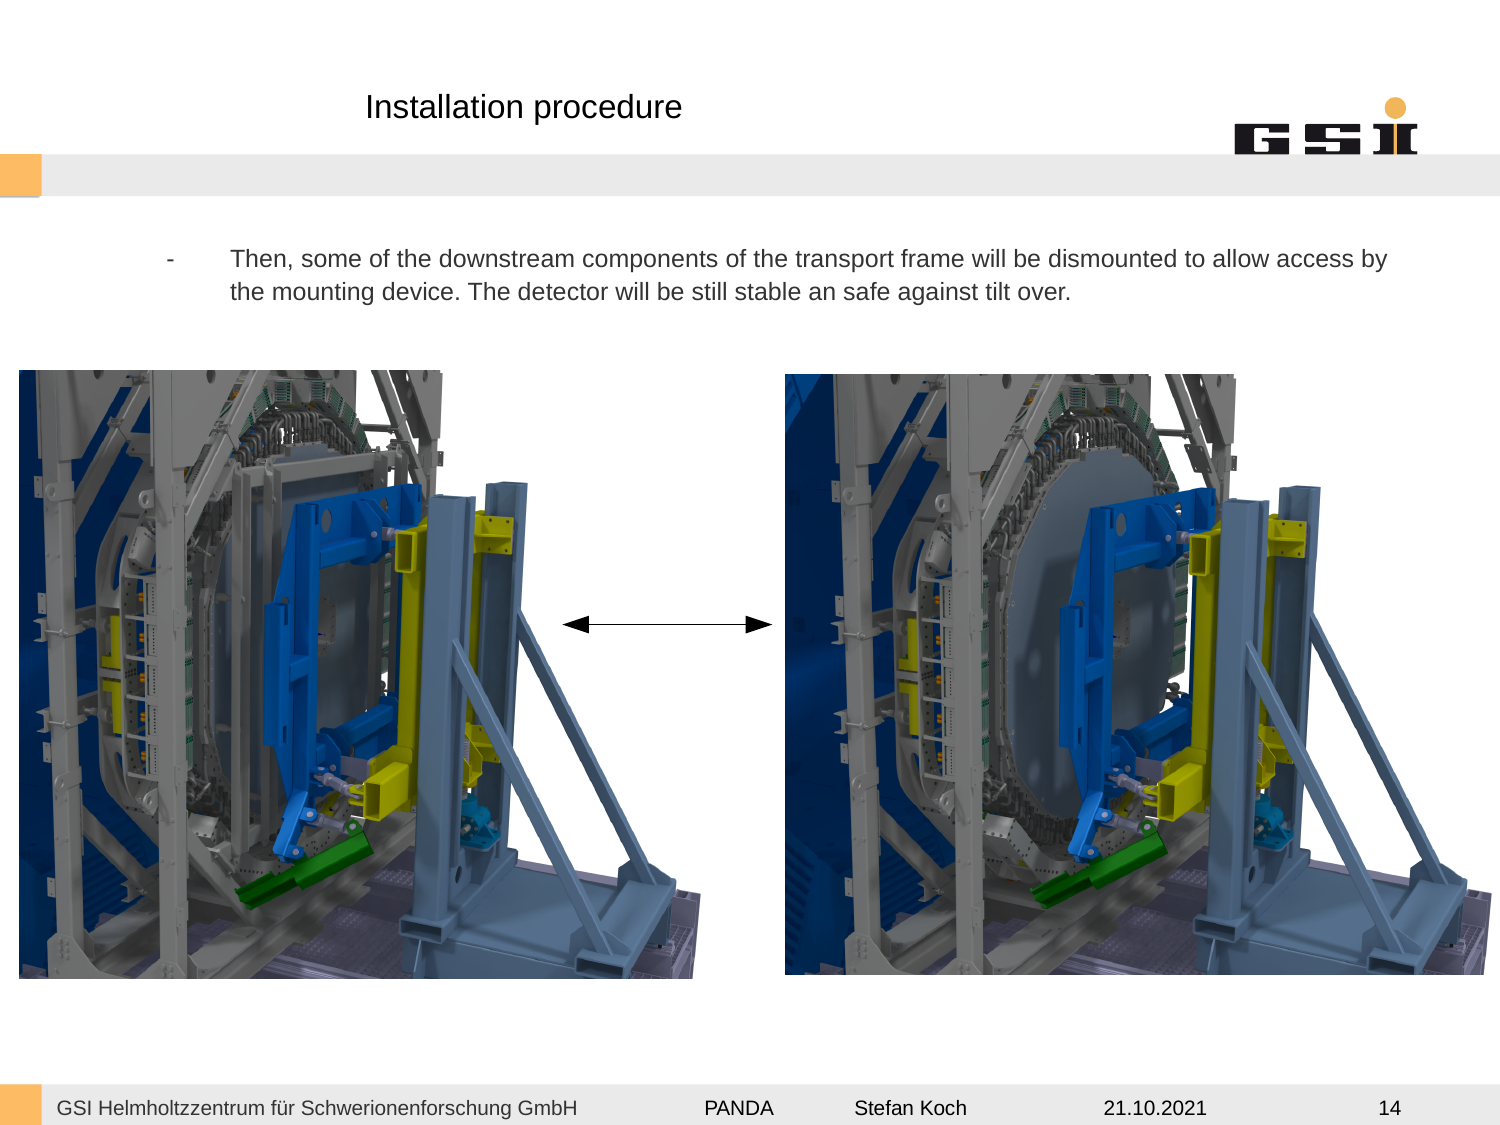

Installation procedure
 - 	Then, some of the downstream components of the transport frame will be dismounted to allow access by 	the mounting device. The detector will be still stable an safe against tilt over.